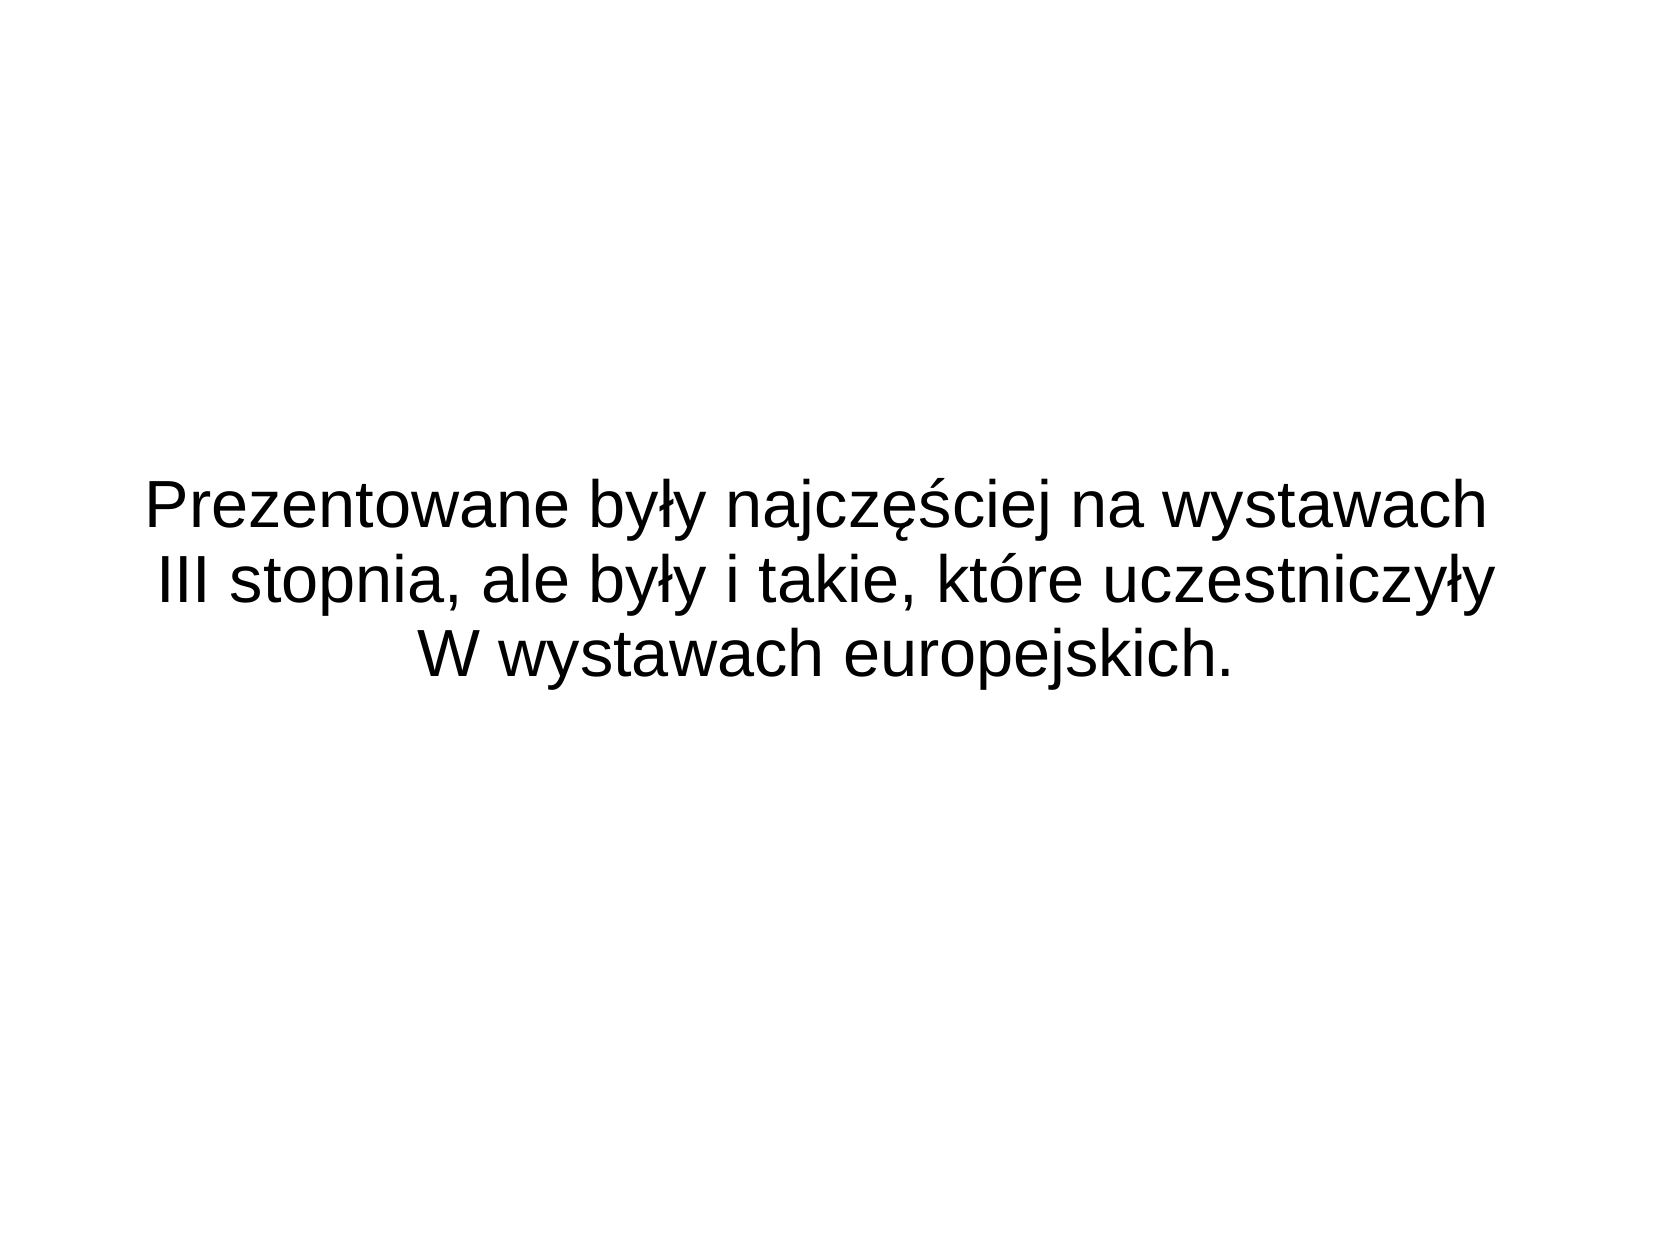

# Prezentowane były najczęściej na wystawach
III stopnia, ale były i takie, które uczestniczyły
W wystawach europejskich.